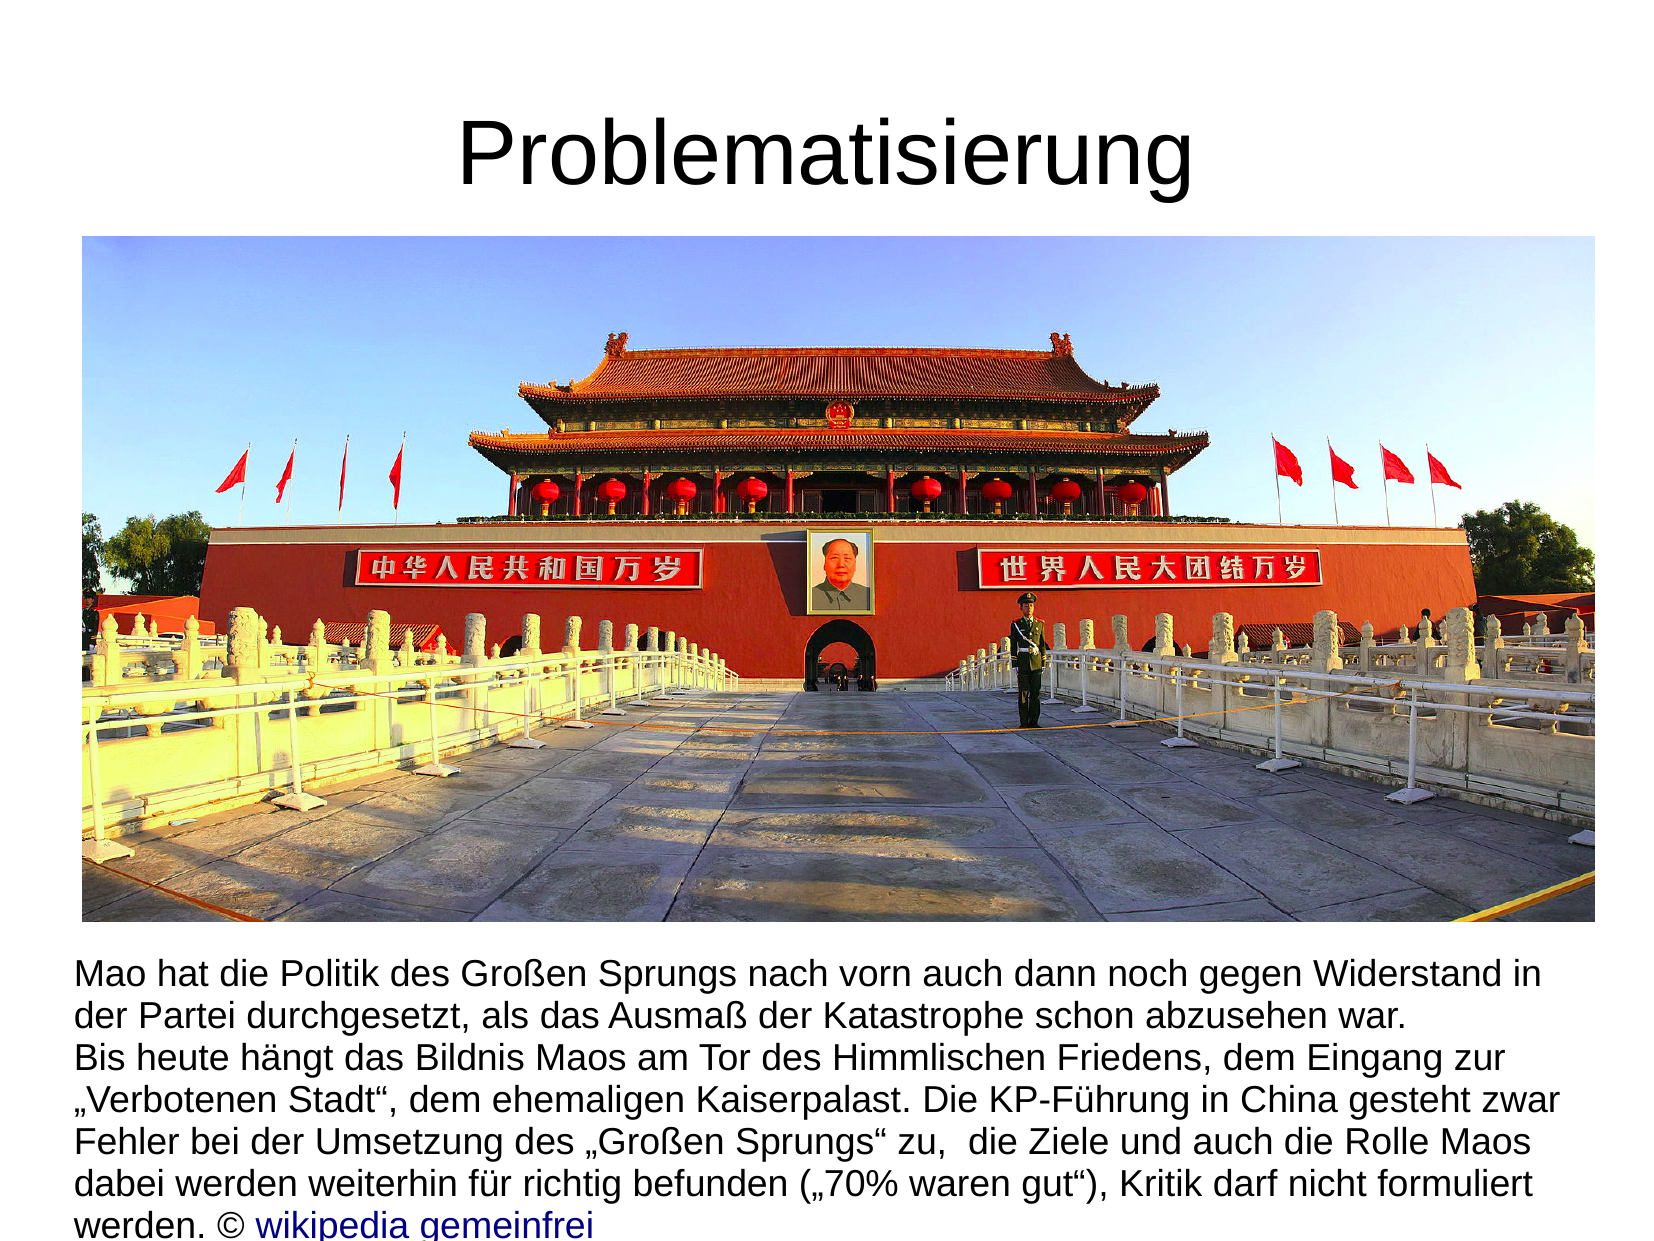

# Problematisierung
Mao hat die Politik des Großen Sprungs nach vorn auch dann noch gegen Widerstand in der Partei durchgesetzt, als das Ausmaß der Katastrophe schon abzusehen war.
Bis heute hängt das Bildnis Maos am Tor des Himmlischen Friedens, dem Eingang zur „Verbotenen Stadt“, dem ehemaligen Kaiserpalast. Die KP-Führung in China gesteht zwar Fehler bei der Umsetzung des „Großen Sprungs“ zu, die Ziele und auch die Rolle Maos dabei werden weiterhin für richtig befunden („70% waren gut“), Kritik darf nicht formuliert werden. © wikipedia gemeinfrei